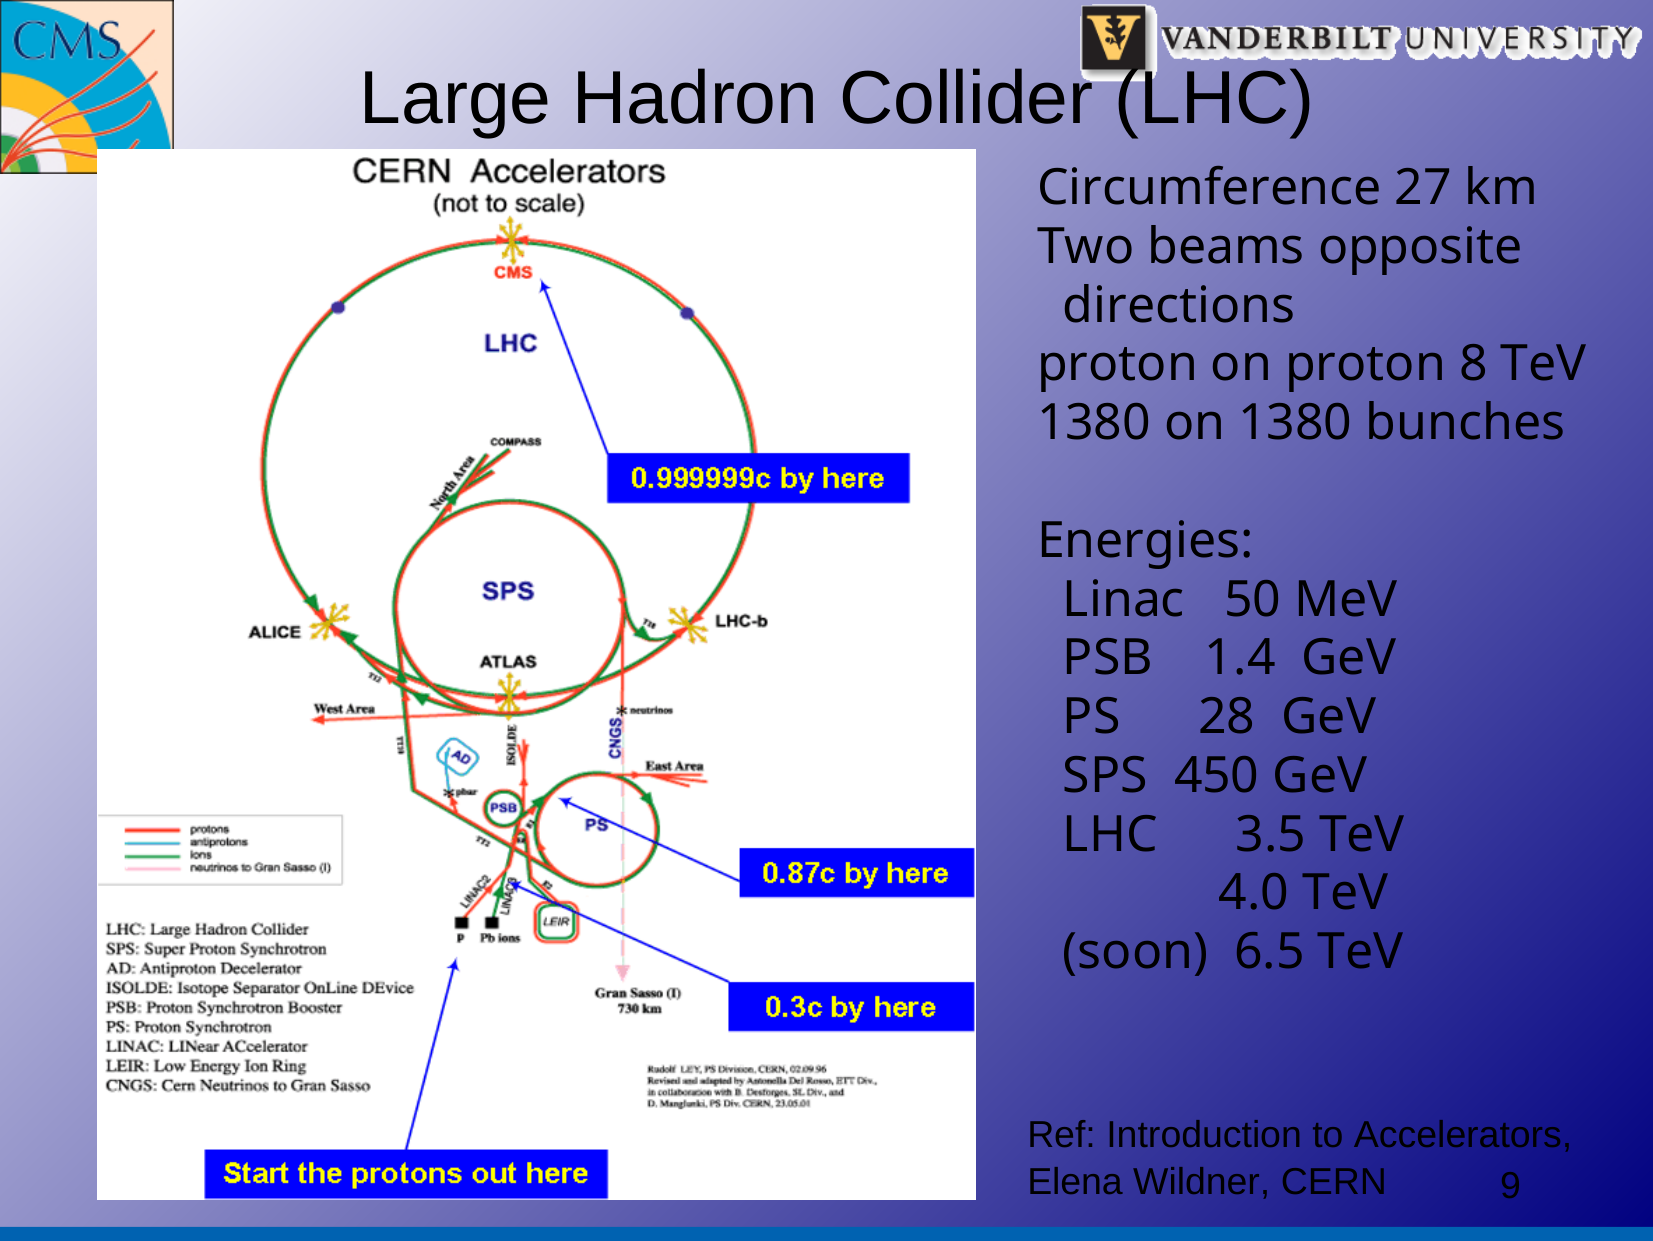

# Large Hadron Collider (LHC)‏
Circumference 27 km
Two beams opposite
 directions
proton on proton 8 TeV
1380 on 1380 bunches
Energies:
 Linac 50 MeV
 PSB 1.4 GeV
 PS 28 GeV
 SPS 450 GeV
 LHC 3.5 TeV
 4.0 TeV
 (soon) 6.5 TeV
Ref: Introduction to Accelerators,
Elena Wildner, CERN
9